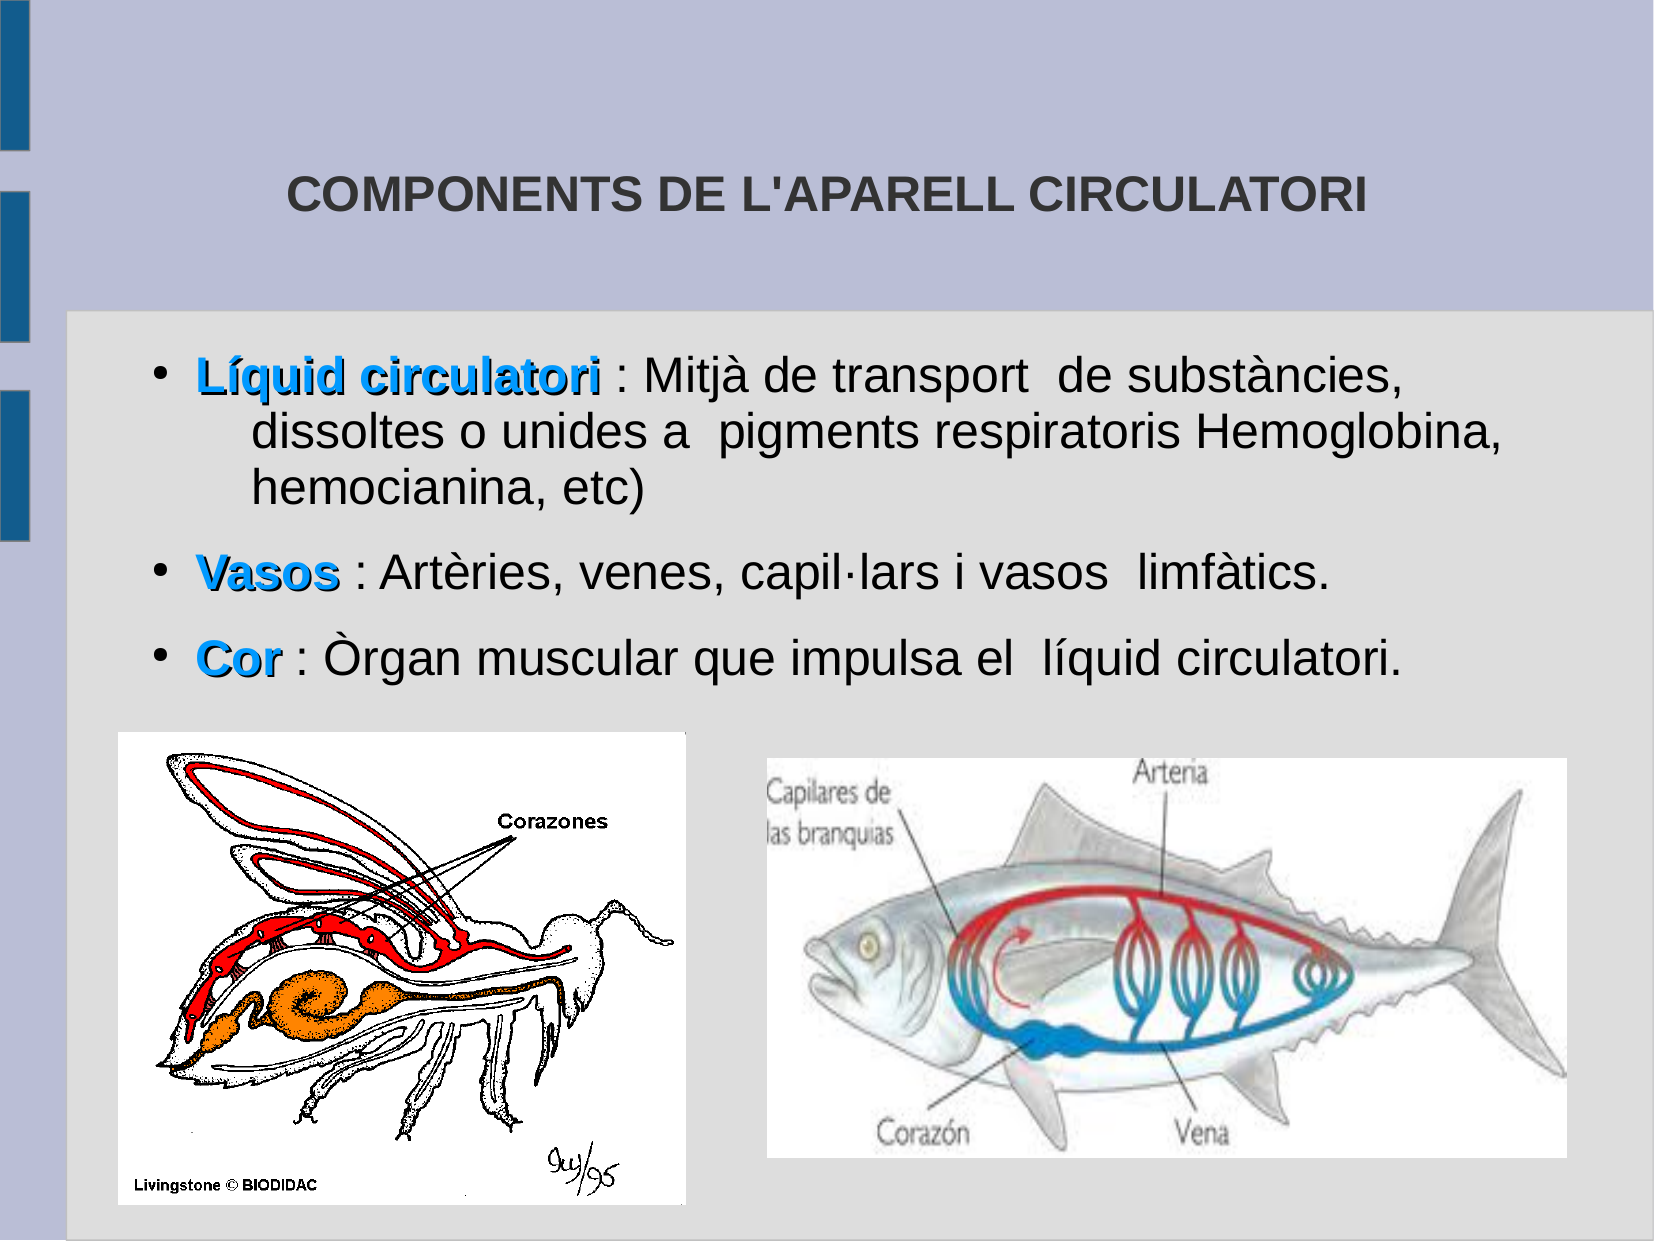

# COMPONENTS DE L'APARELL CIRCULATORI
Líquid circulatori : Mitjà de transport de substàncies, dissoltes o unides a pigments respiratoris Hemoglobina, hemocianina, etc)
Vasos : Artèries, venes, capil·lars i vasos limfàtics.
Cor : Òrgan muscular que impulsa el líquid circulatori.